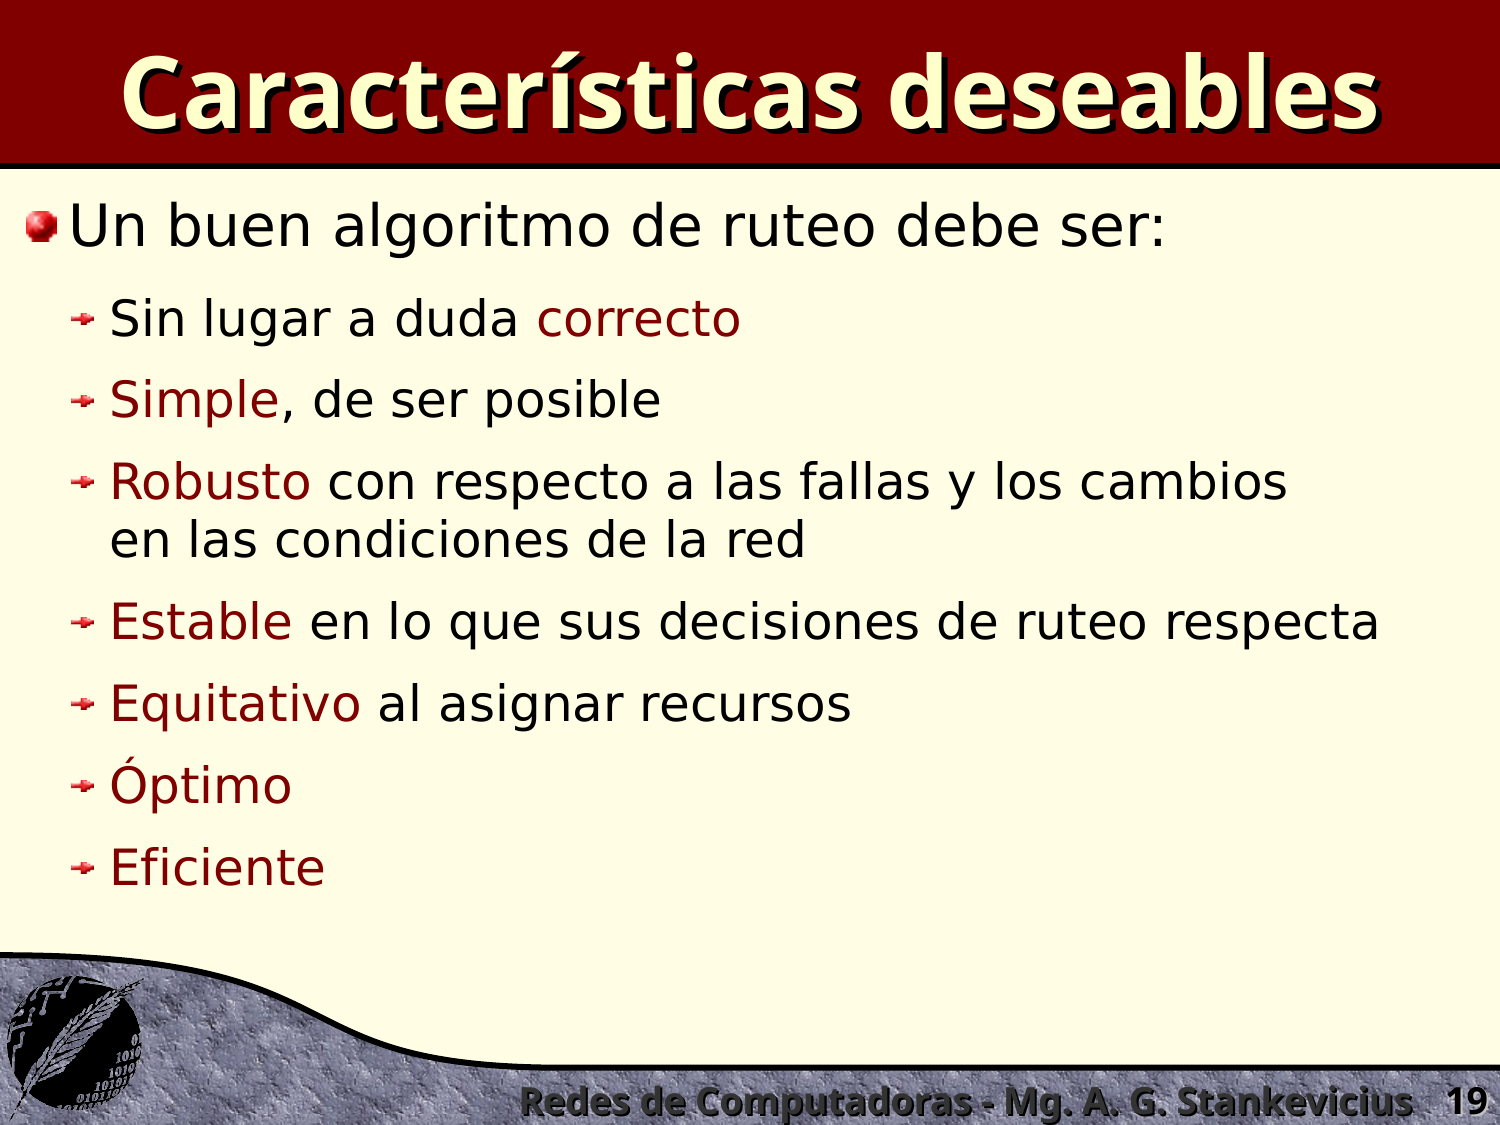

# Características deseables
Un buen algoritmo de ruteo debe ser:
Sin lugar a duda correcto
Simple, de ser posible
Robusto con respecto a las fallas y los cambios
en las condiciones de la red
Estable en lo que sus decisiones de ruteo respecta
Equitativo al asignar recursos
Óptimo
Eficiente
19